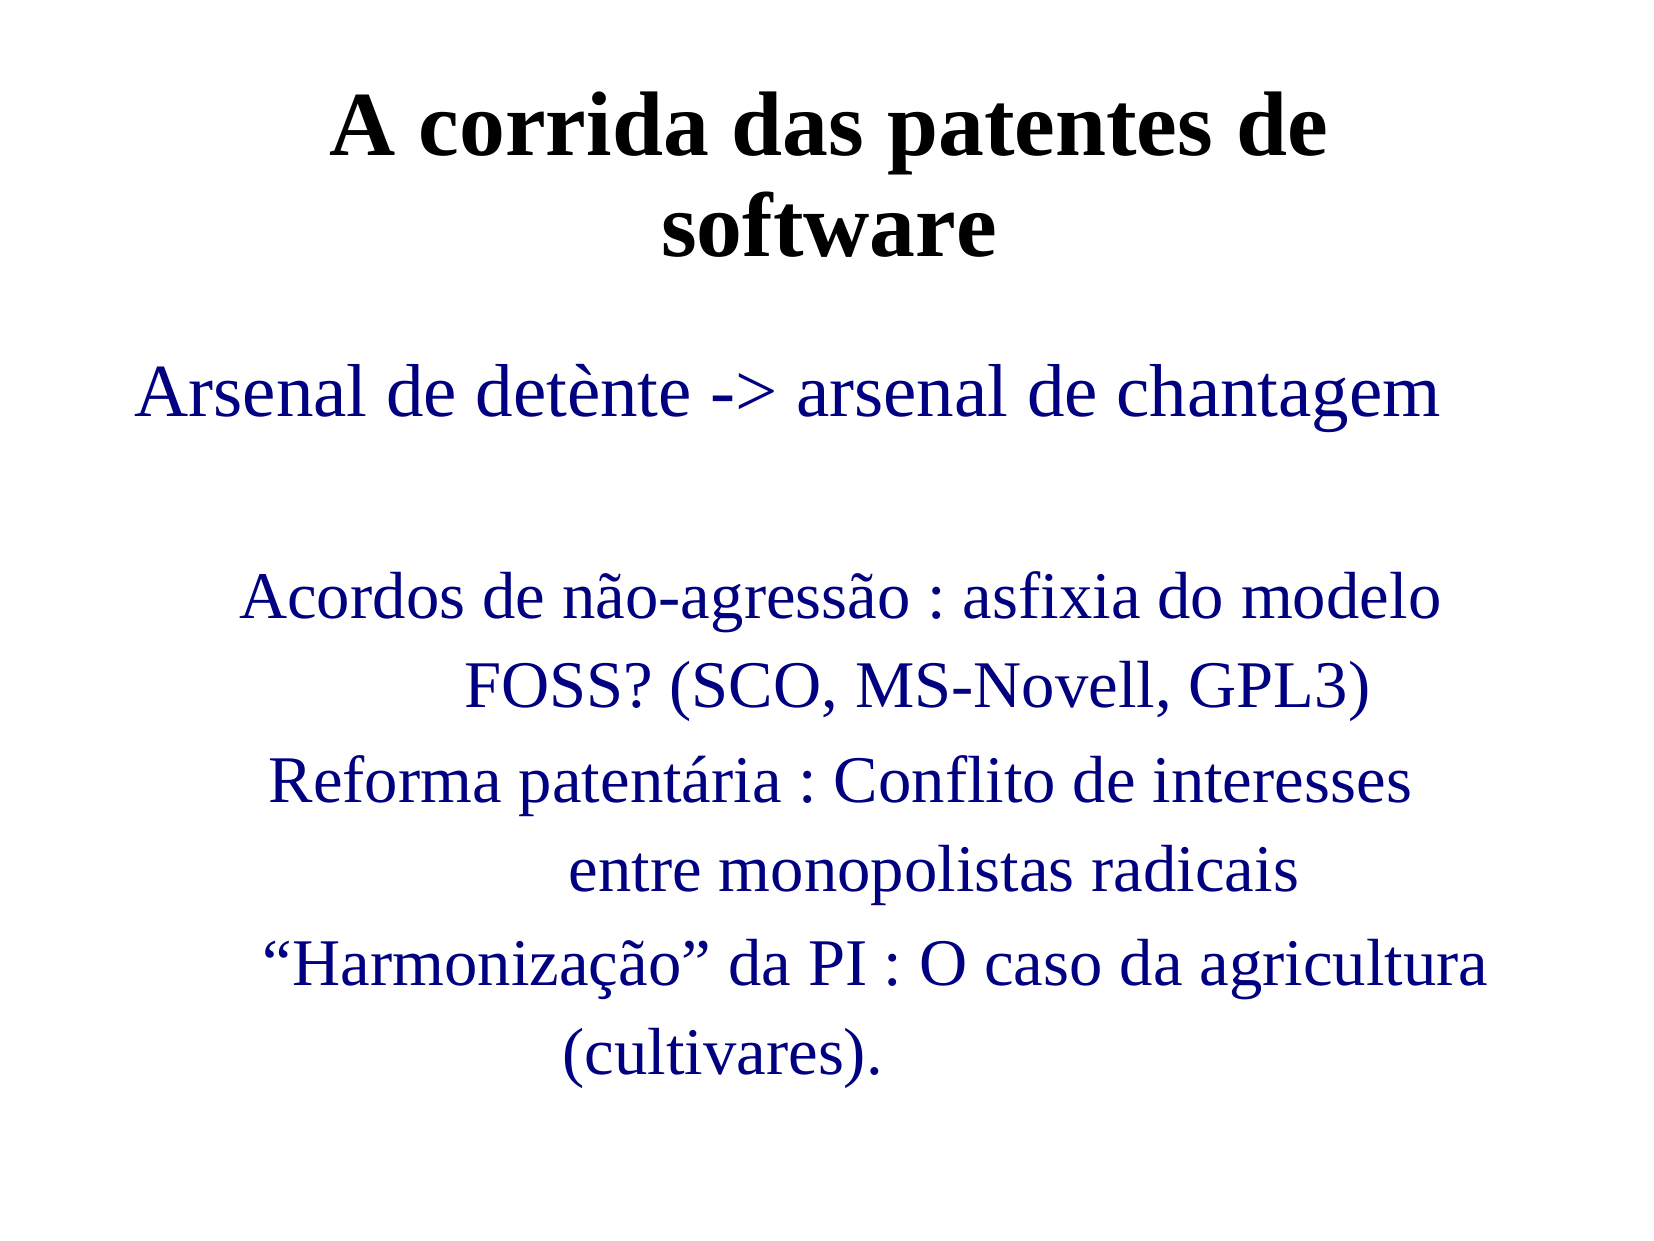

# A corrida das patentes de software
Arsenal de detènte -> arsenal de chantagem
	Acordos de não-agressão : asfixia do modelo 		FOSS? (SCO, MS-Novell, GPL3)
	Reforma patentária : Conflito de interesses entre monopolistas radicais
	“Harmonização” da PI : O caso da agricultura 						(cultivares).